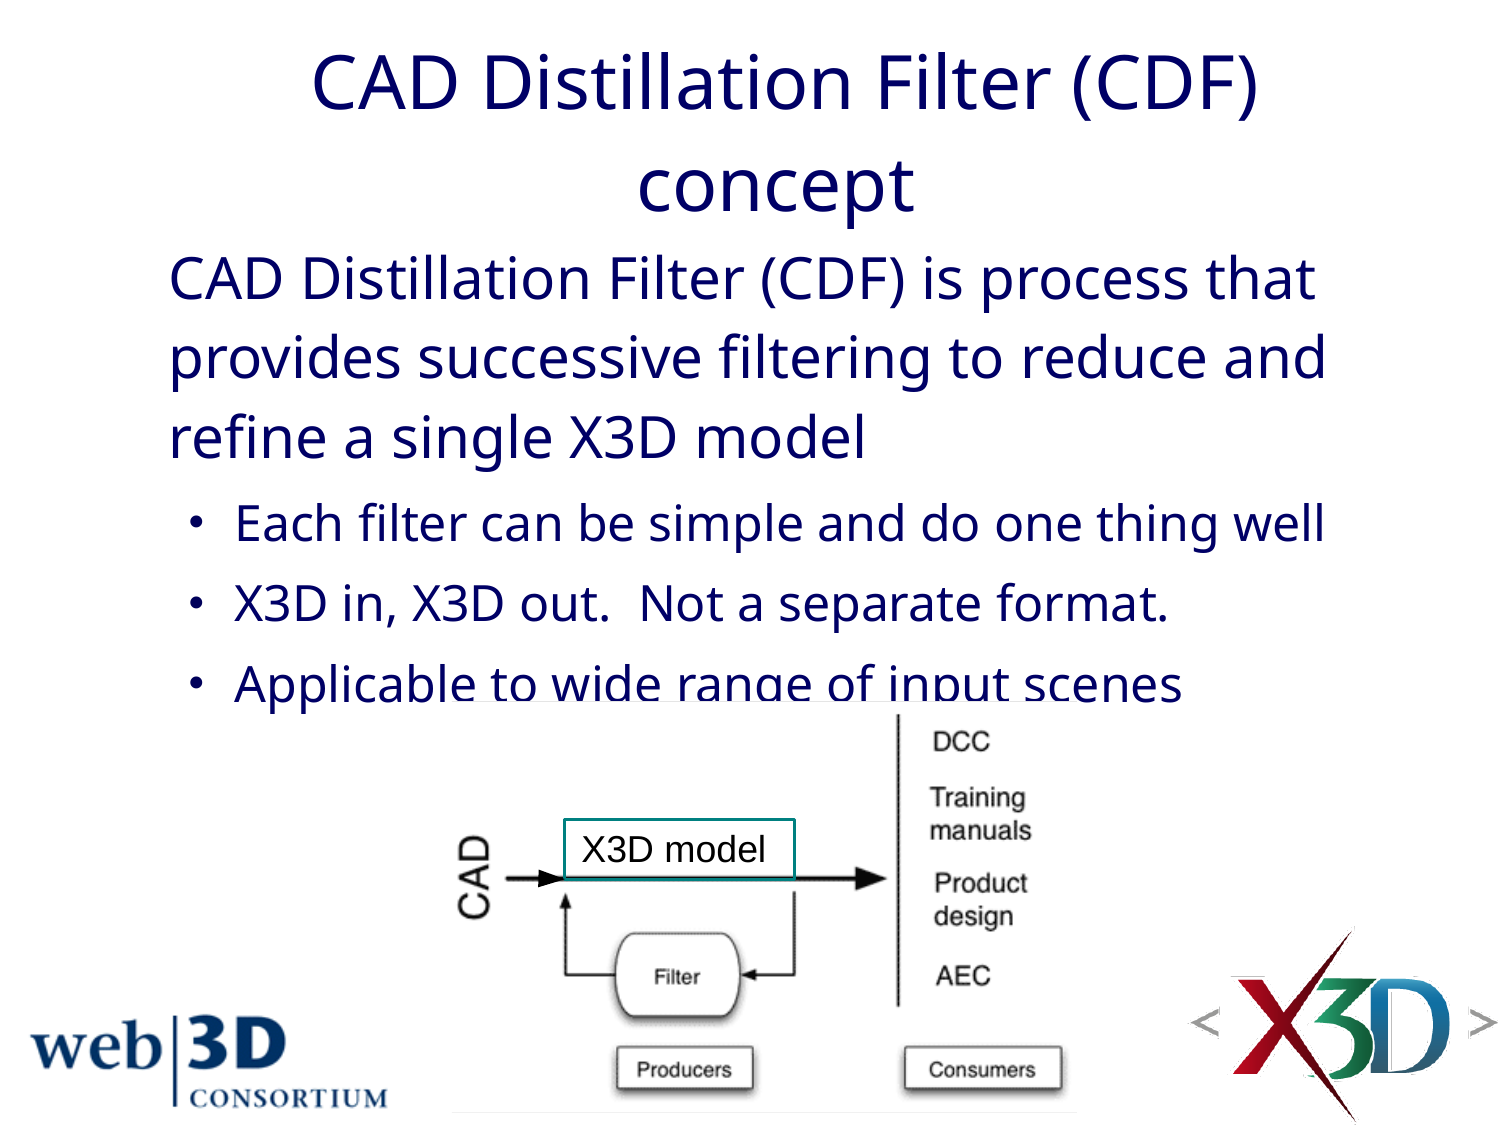

# CAD Distillation Filter (CDF) concept
CAD Distillation Filter (CDF) is process that provides successive filtering to reduce and refine a single X3D model
Each filter can be simple and do one thing well
X3D in, X3D out. Not a separate format.
Applicable to wide range of input scenes
X3D model